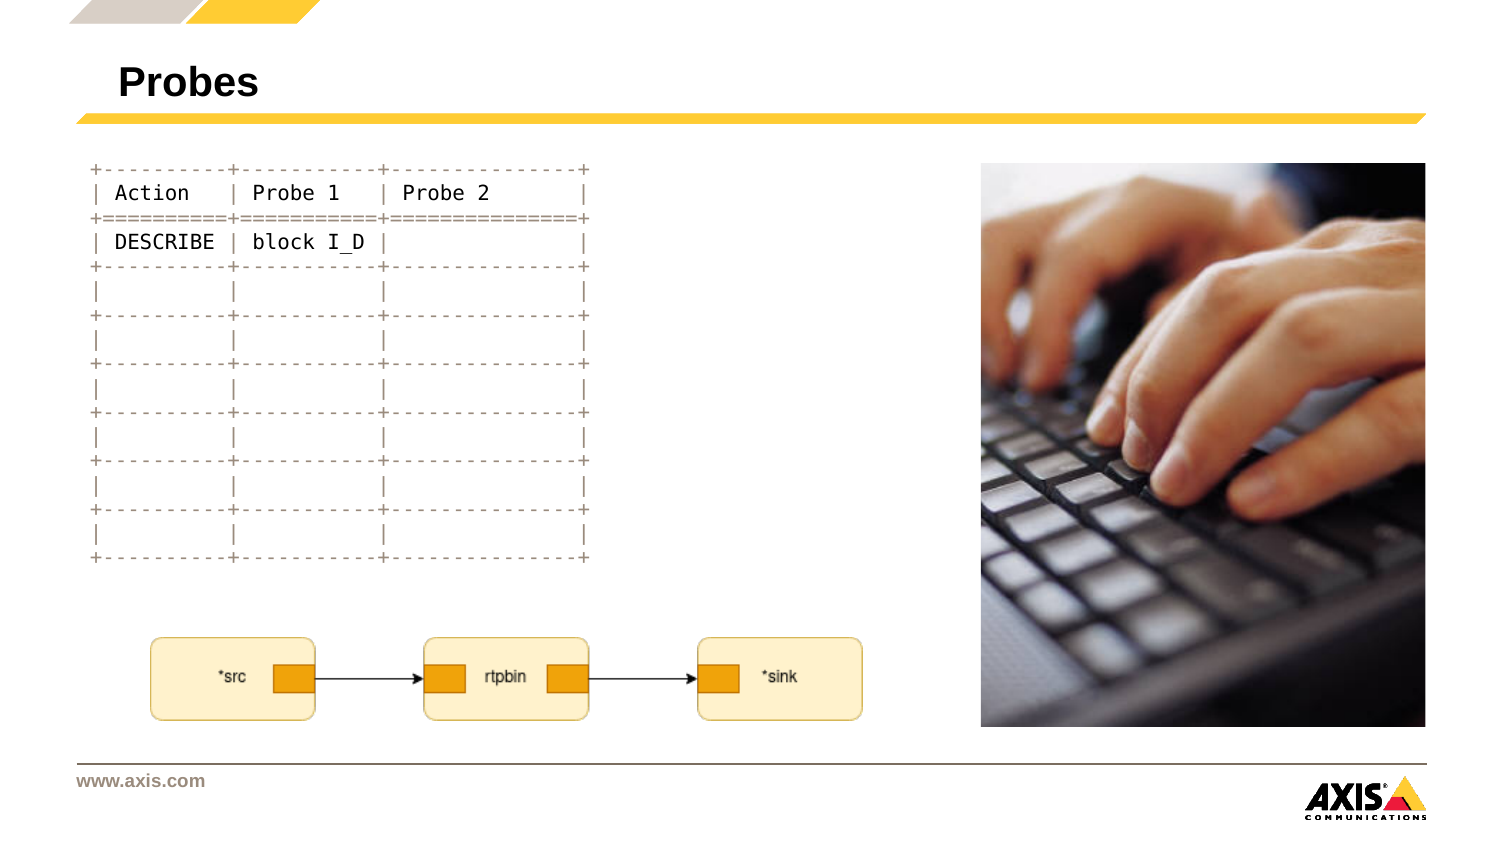

# Probes
+----------+-----------+---------------+
| Action | Probe 1 | Probe 2 |
+==========+===========+===============+
| DESCRIBE | block I_D | |
+----------+-----------+---------------+
| | | |
+----------+-----------+---------------+
| | | |
+----------+-----------+---------------+
| | | |
+----------+-----------+---------------+
| | | |
+----------+-----------+---------------+
| | | |
+----------+-----------+---------------+
| | | |
+----------+-----------+---------------+